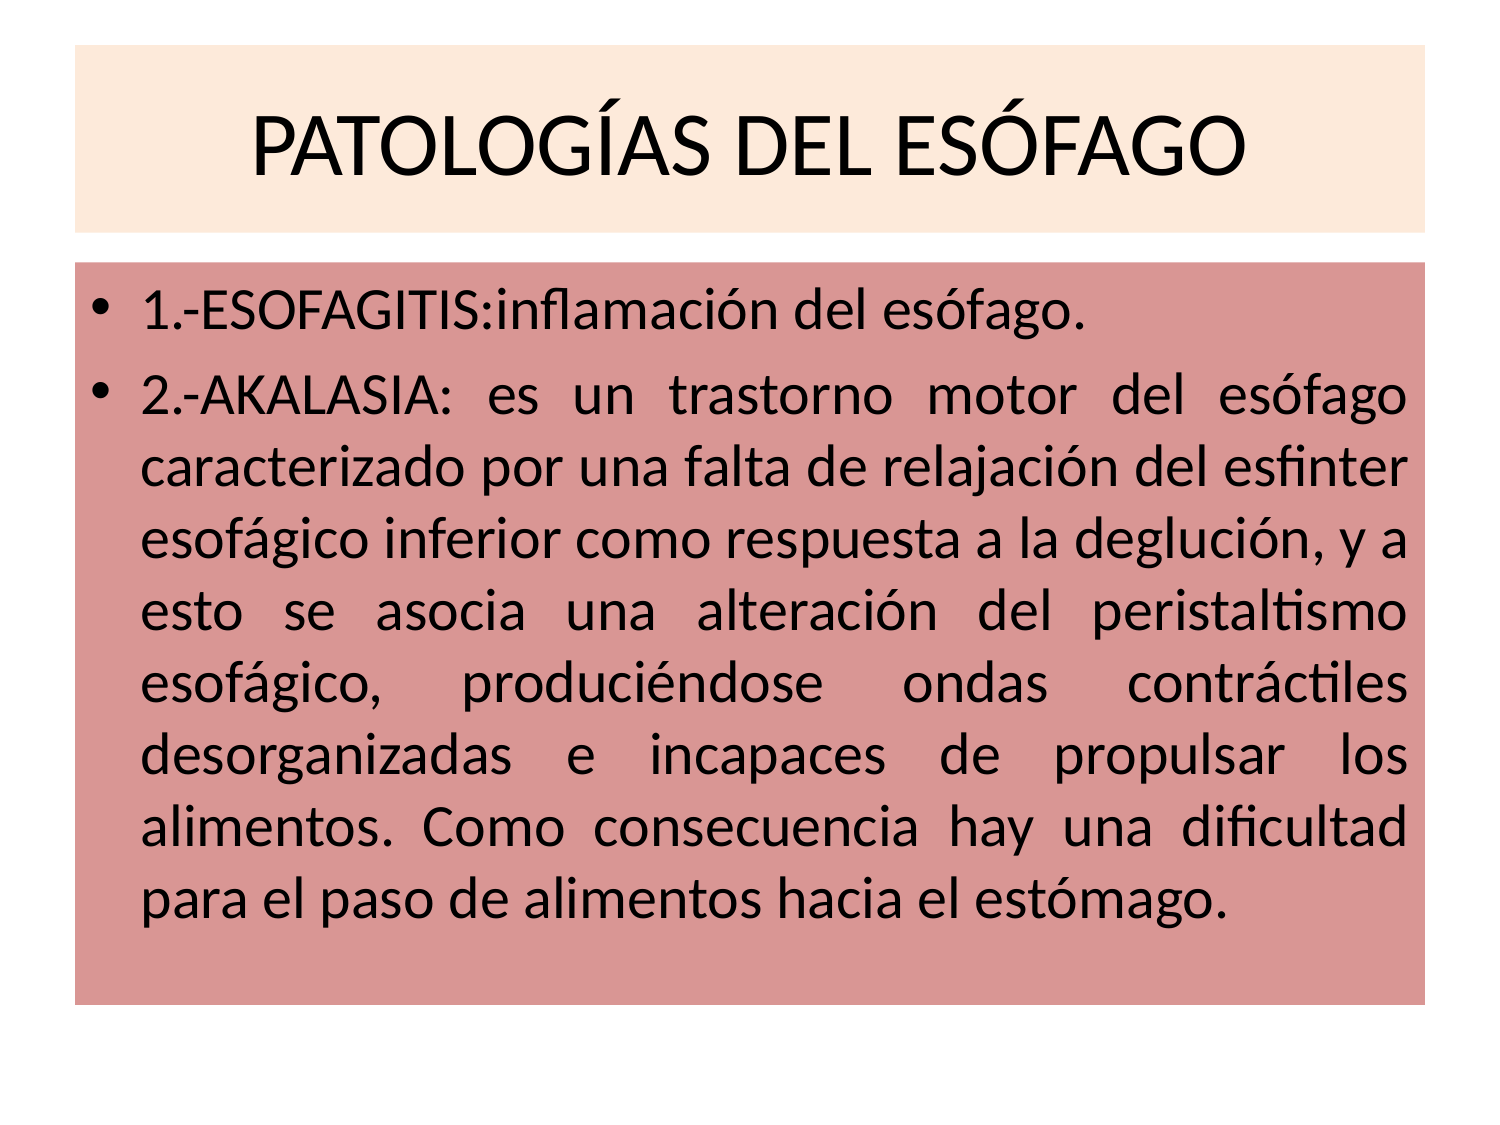

# PATOLOGÍAS DEL ESÓFAGO
1.-ESOFAGITIS:inflamación del esófago.
2.-AKALASIA: es un trastorno motor del esófago caracterizado por una falta de relajación del esfinter esofágico inferior como respuesta a la deglución, y a esto se asocia una alteración del peristaltismo esofágico, produciéndose ondas contráctiles desorganizadas e incapaces de propulsar los alimentos. Como consecuencia hay una dificultad para el paso de alimentos hacia el estómago.